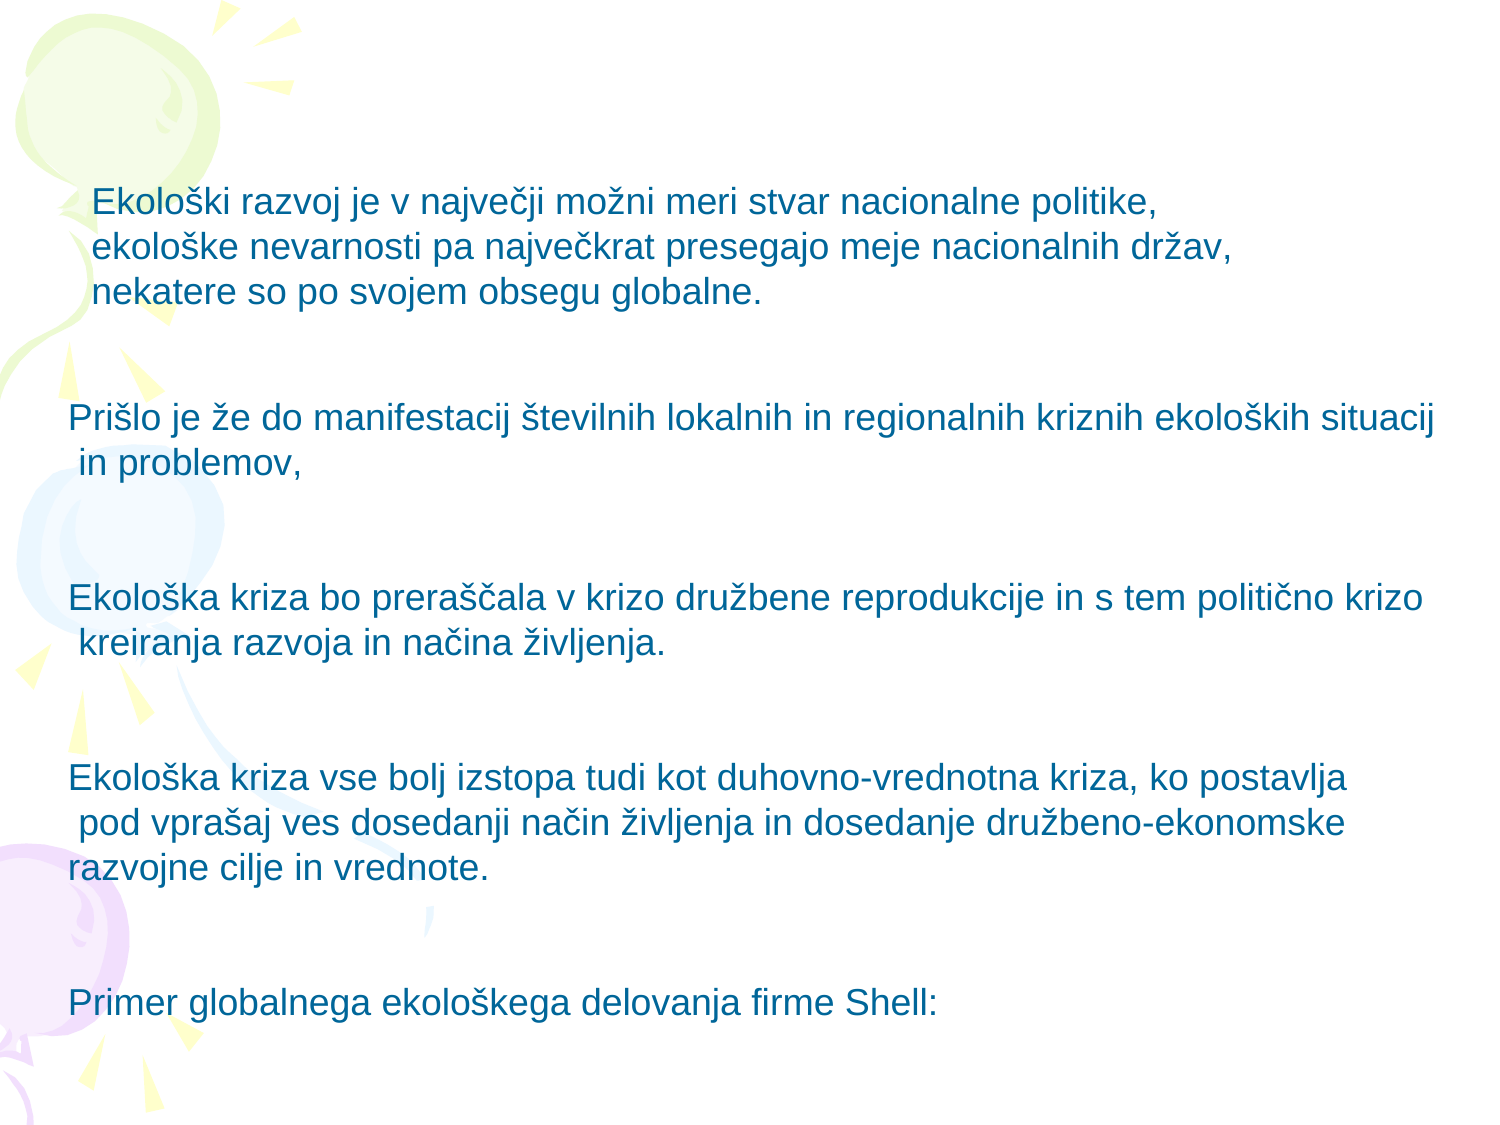

Ekološki razvoj je v največji možni meri stvar nacionalne politike, ekološke nevarnosti pa največkrat presegajo meje nacionalnih držav, nekatere so po svojem obsegu globalne.
Prišlo je že do manifestacij številnih lokalnih in regionalnih kriznih ekoloških situacij
 in problemov,
Ekološka kriza bo preraščala v krizo družbene reprodukcije in s tem politično krizo
 kreiranja razvoja in načina življenja.
Ekološka kriza vse bolj izstopa tudi kot duhovno-vrednotna kriza, ko postavlja
 pod vprašaj ves dosedanji način življenja in dosedanje družbeno-ekonomske
razvojne cilje in vrednote.
Primer globalnega ekološkega delovanja firme Shell: